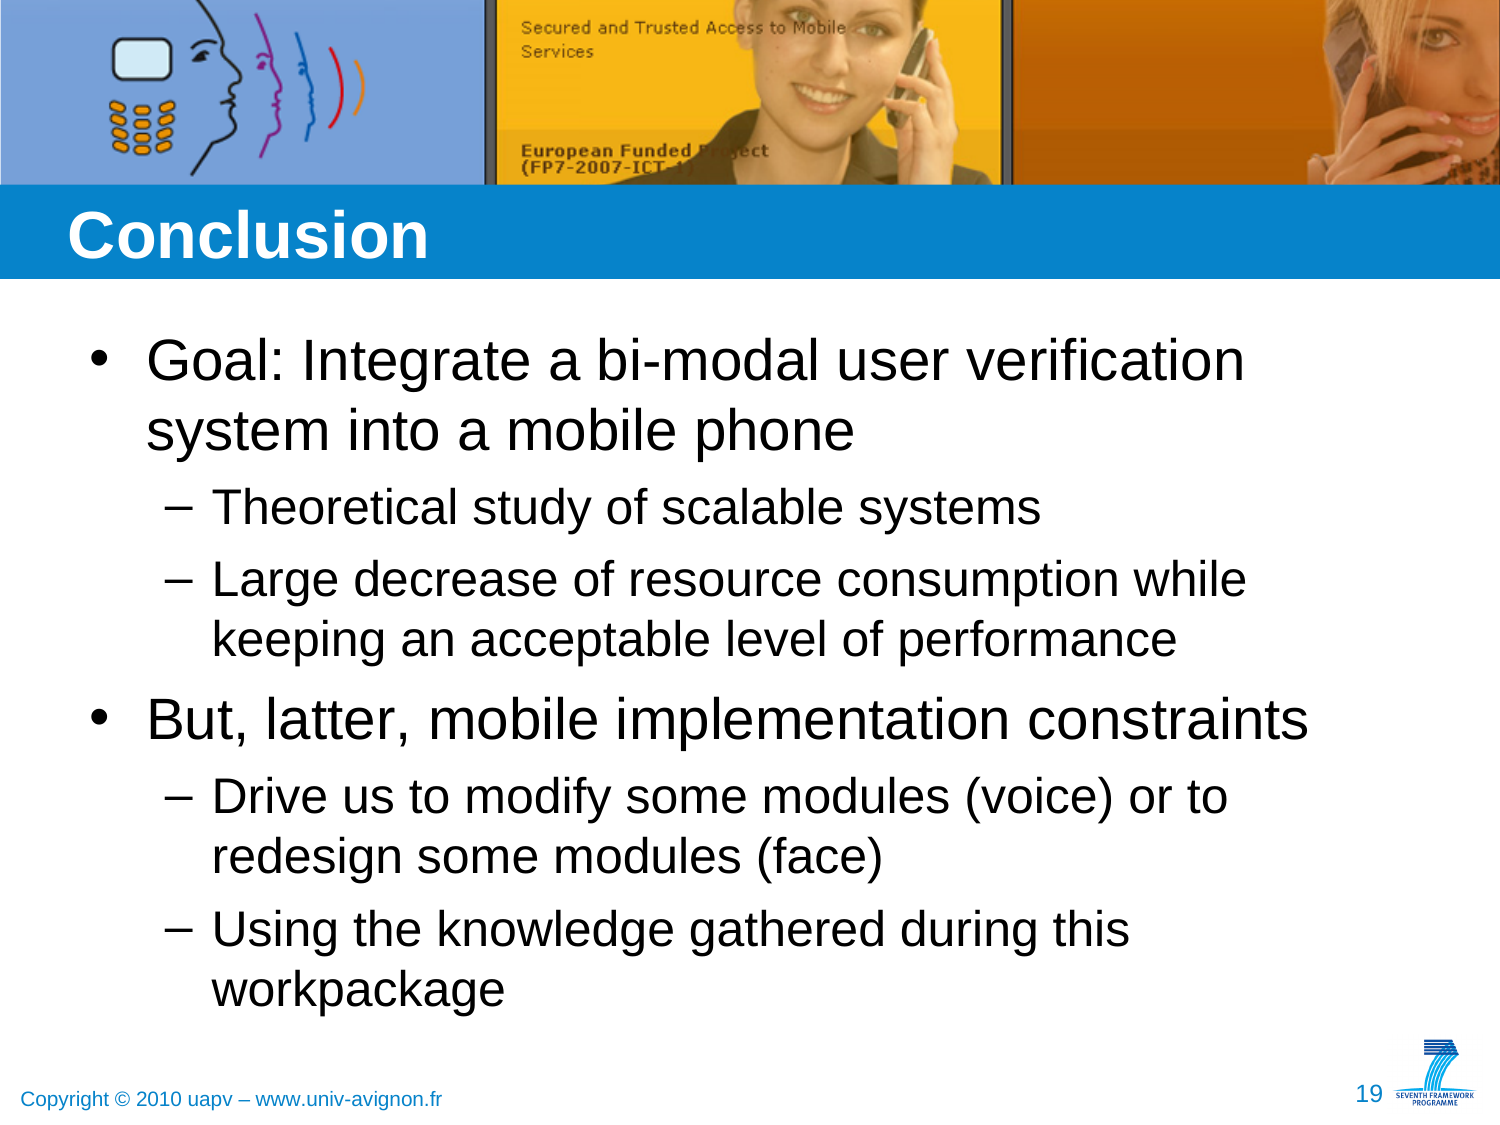

# Conclusion
Goal: Integrate a bi-modal user verification system into a mobile phone
Theoretical study of scalable systems
Large decrease of resource consumption while keeping an acceptable level of performance
But, latter, mobile implementation constraints
Drive us to modify some modules (voice) or to redesign some modules (face)
Using the knowledge gathered during this workpackage